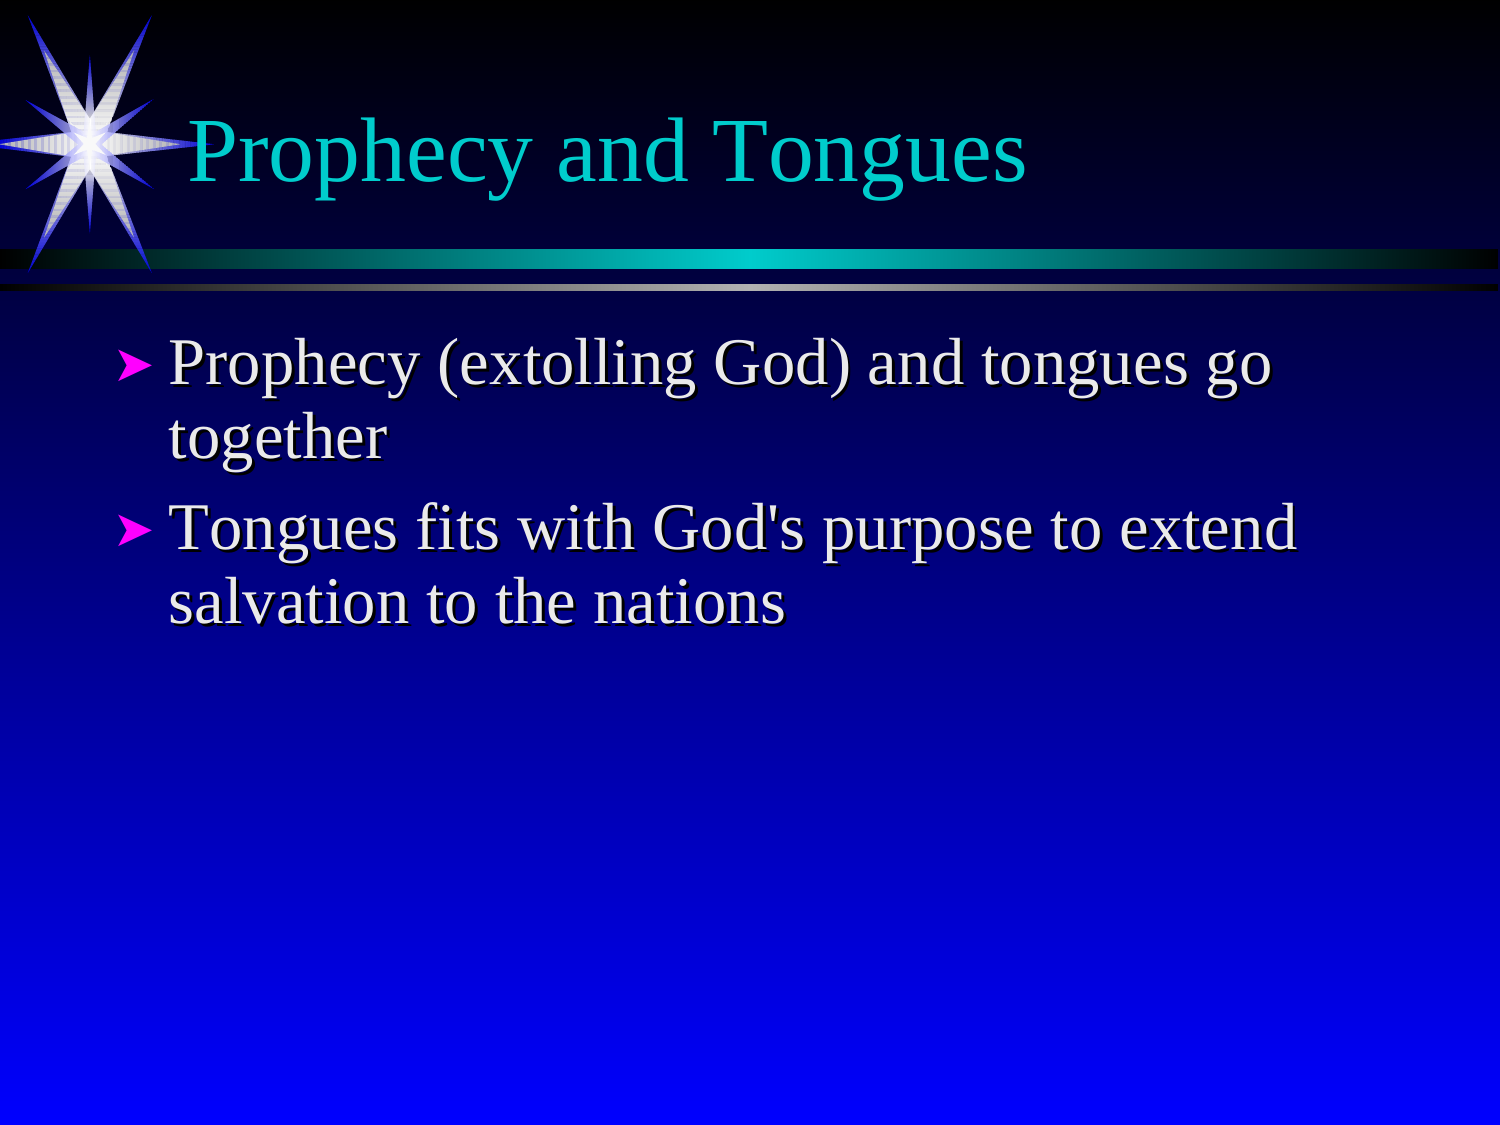

# Prophecy and Tongues
Prophecy (extolling God) and tongues go together
Tongues fits with God's purpose to extend salvation to the nations